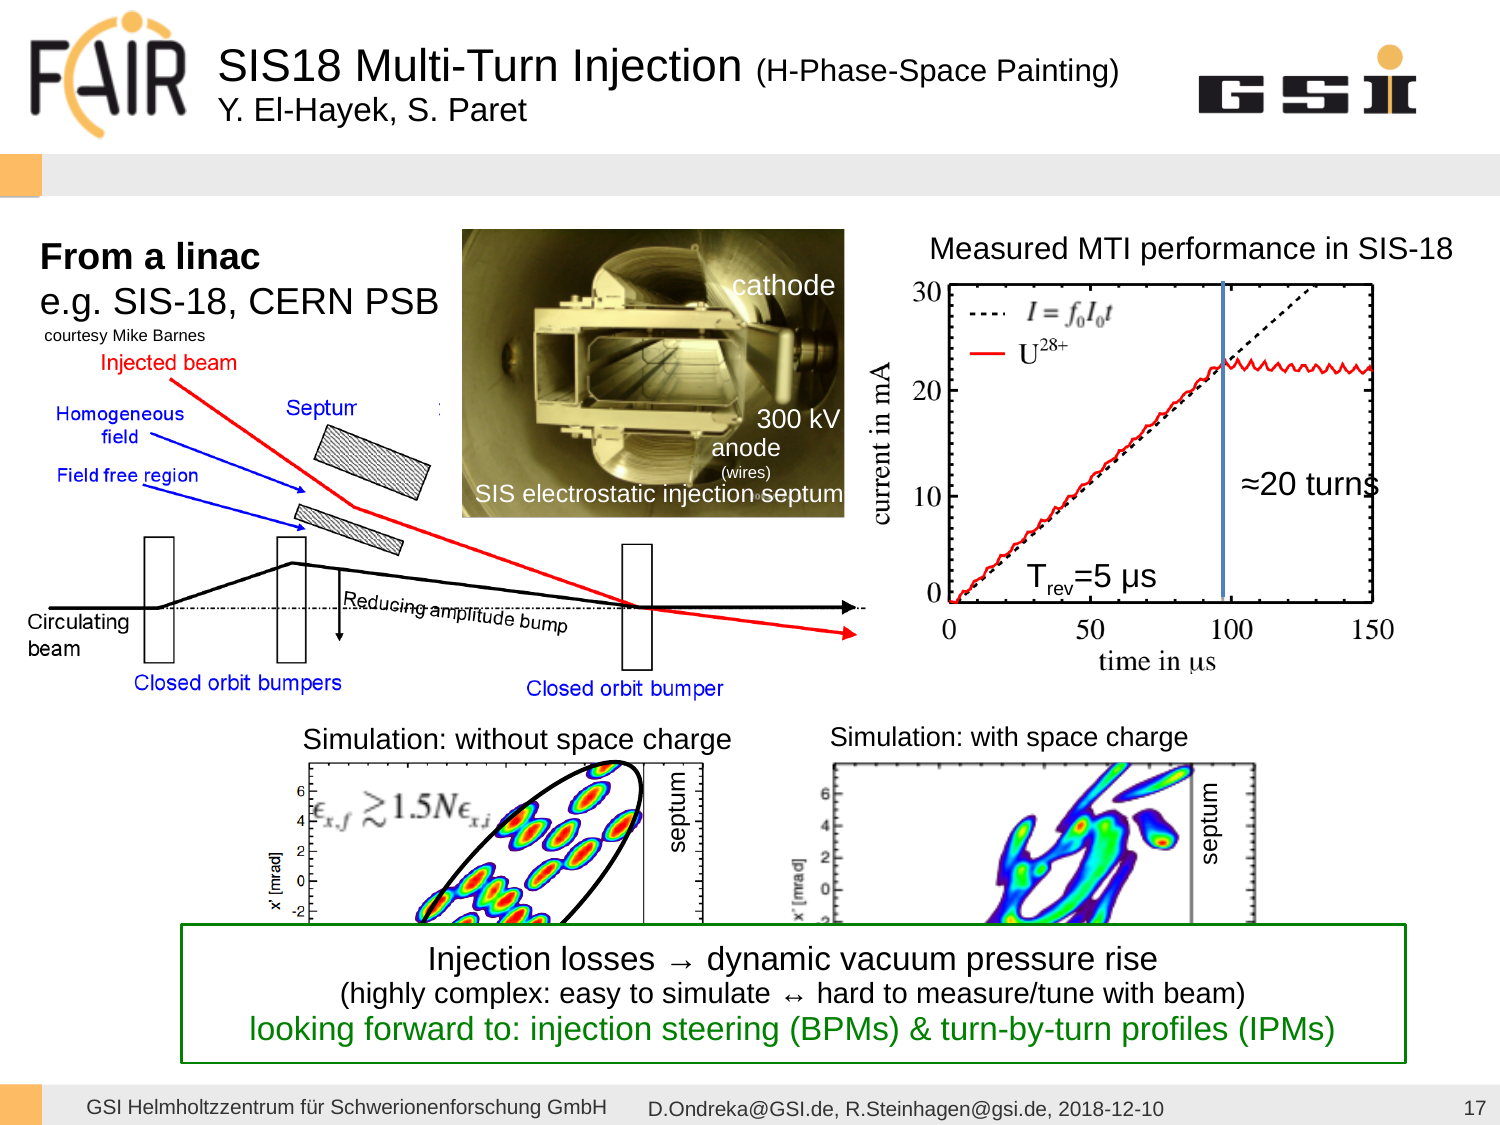

# SIS18 Multi-Turn Injection (H-Phase-Space Painting) Y. El-Hayek, S. Paret
Measured MTI performance in SIS-18
≈20 turns
Trev=5 μs
From a linac
e.g. SIS-18, CERN PSB
cathode
300 kV
anode
(wires)
SIS electrostatic injection septum
courtesy Mike Barnes
Simulation: with space charge
septum
Simulation: without space charge
septum
Injection losses → dynamic vacuum pressure rise
(highly complex: easy to simulate ↔ hard to measure/tune with beam)
looking forward to: injection steering (BPMs) & turn-by-turn profiles (IPMs)